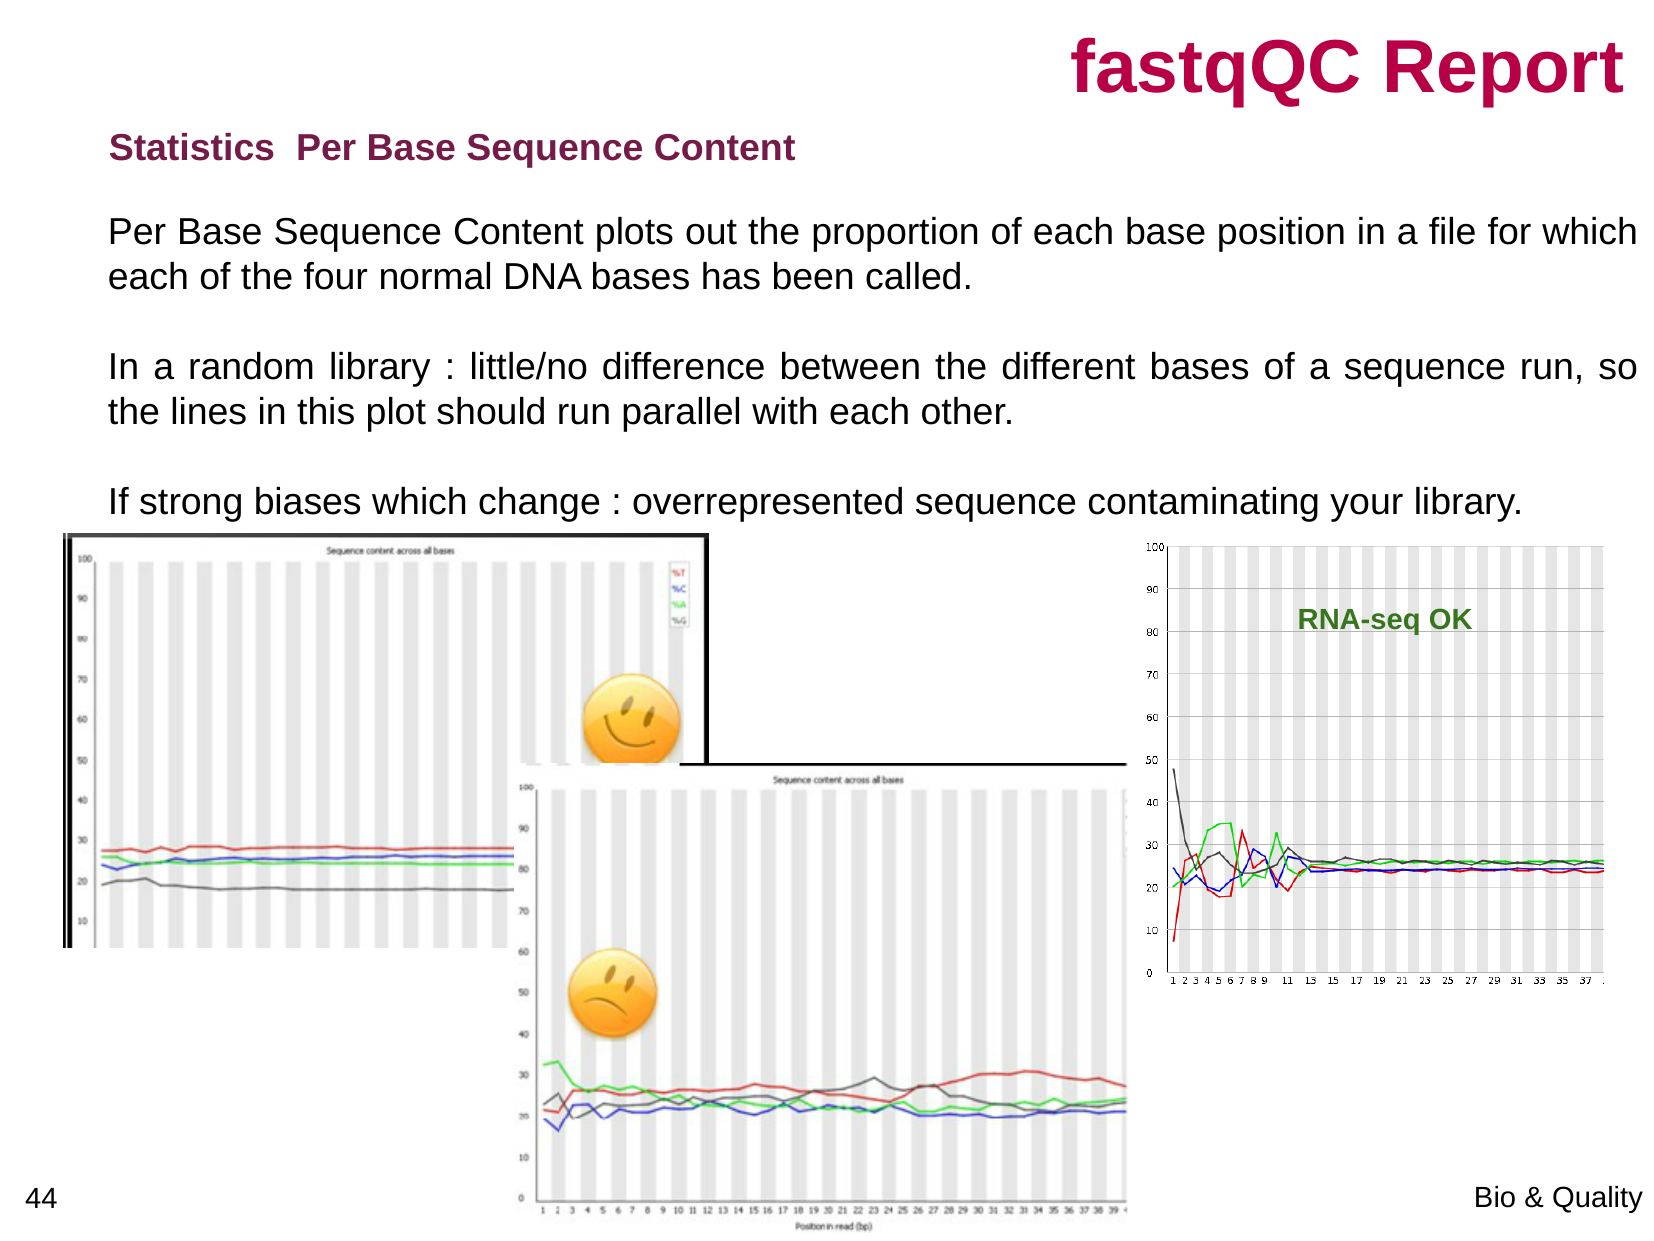

fastqQC Report
Statistics Per Base Sequence Content
Per Base Sequence Content plots out the proportion of each base position in a file for which each of the four normal DNA bases has been called.
In a random library : little/no difference between the different bases of a sequence run, so the lines in this plot should run parallel with each other.
If strong biases which change : overrepresented sequence contaminating your library.
RNA-seq OK